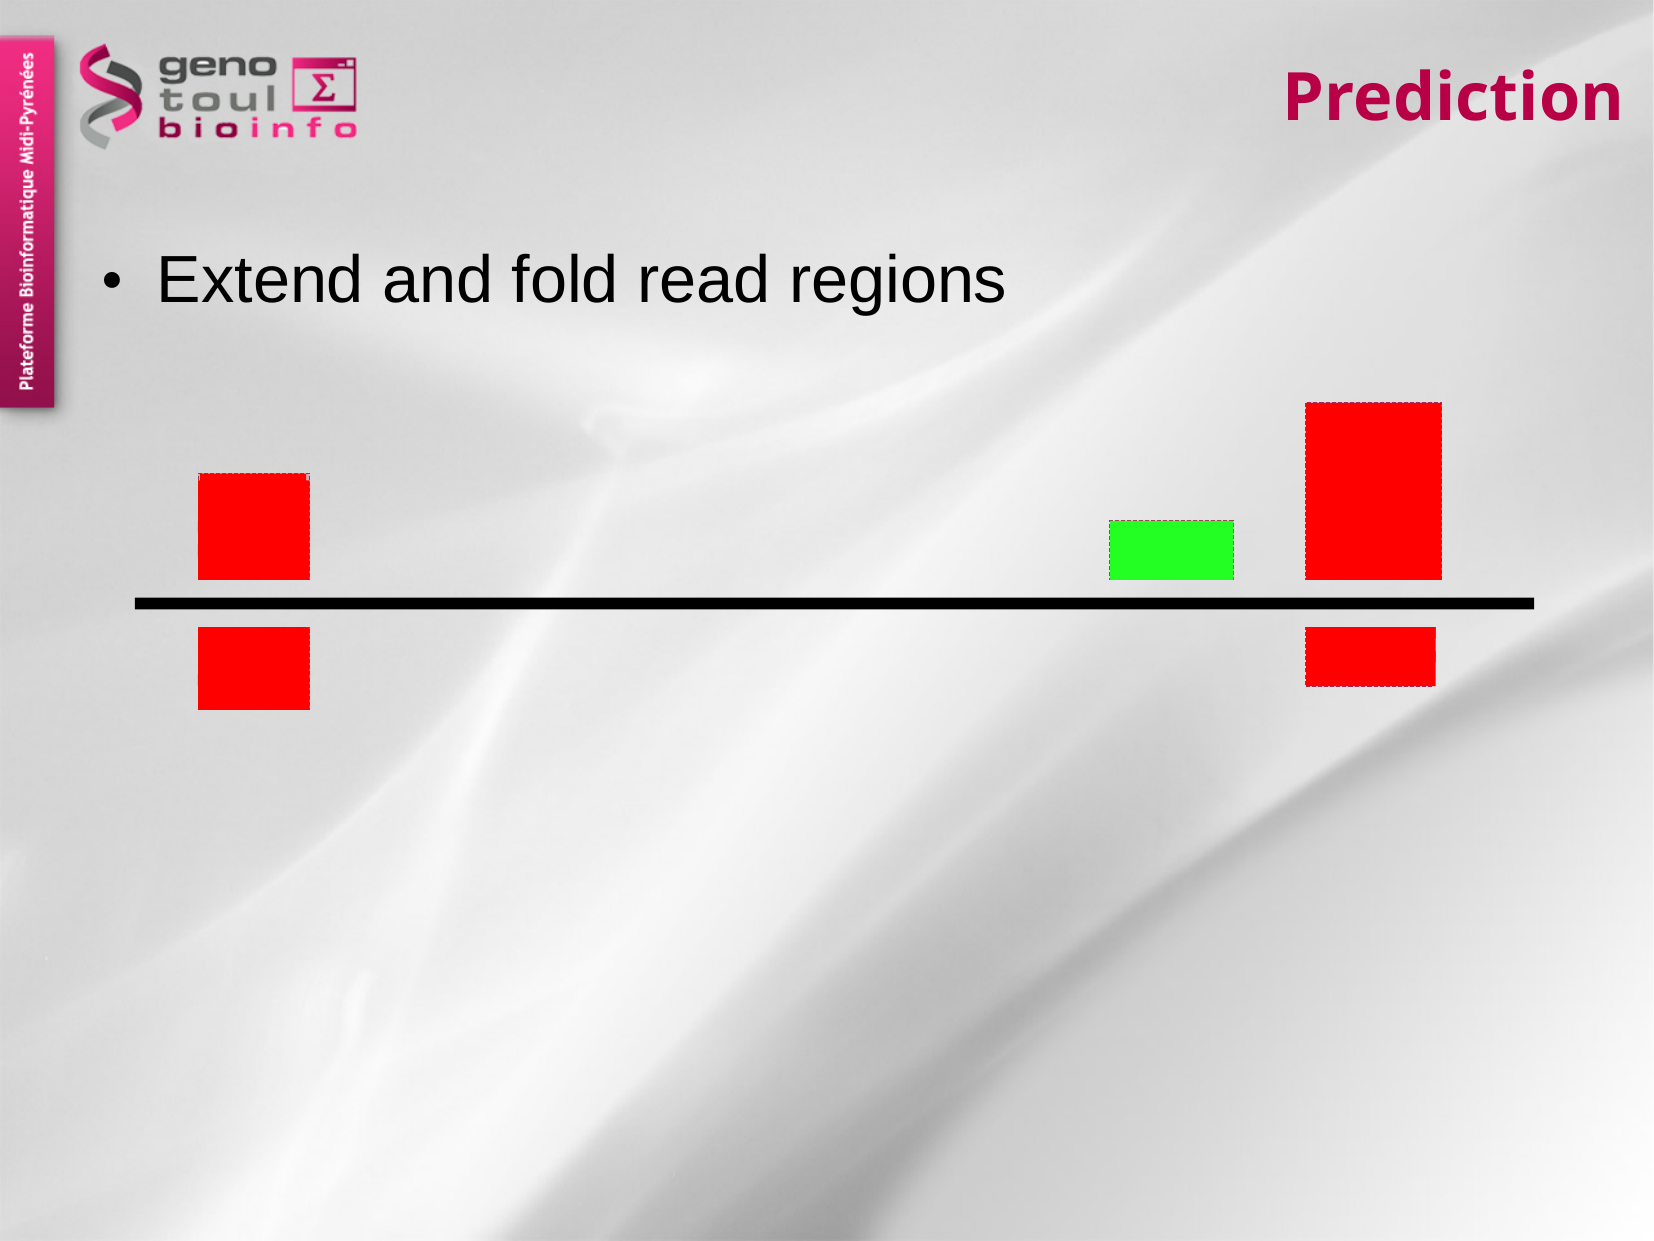

# Prediction
Extend and fold read regions